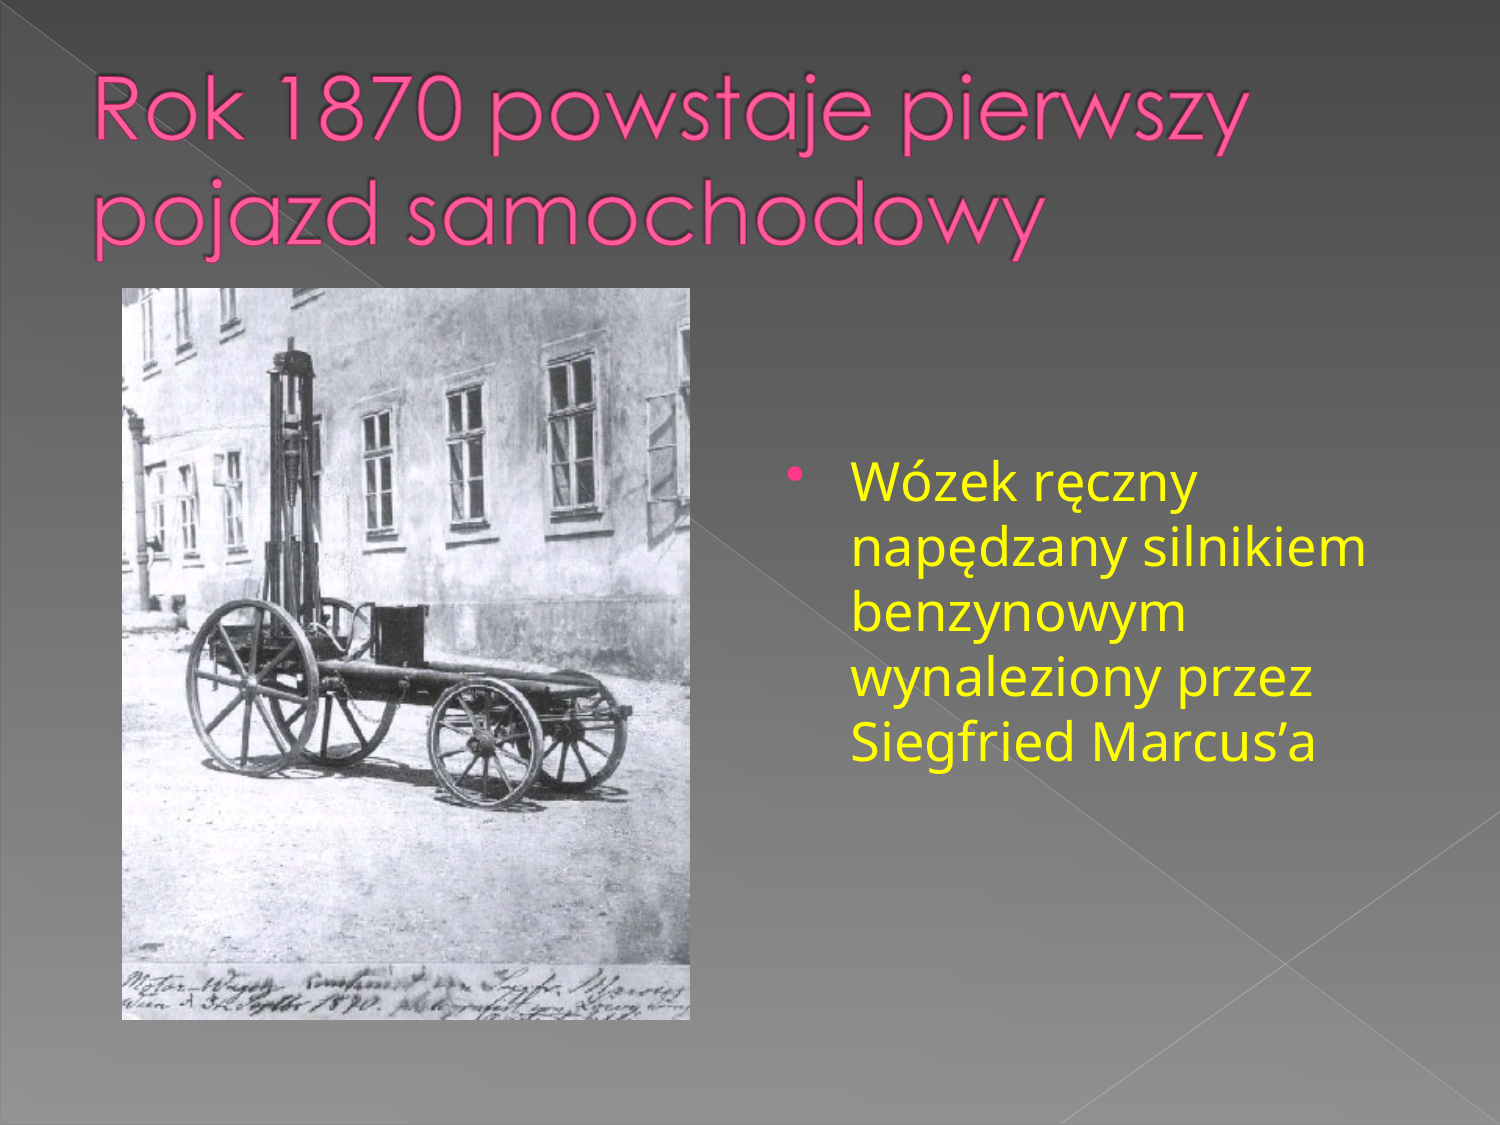

Wózek ręczny napędzany silnikiem benzynowym wynaleziony przez Siegfried Marcus’a